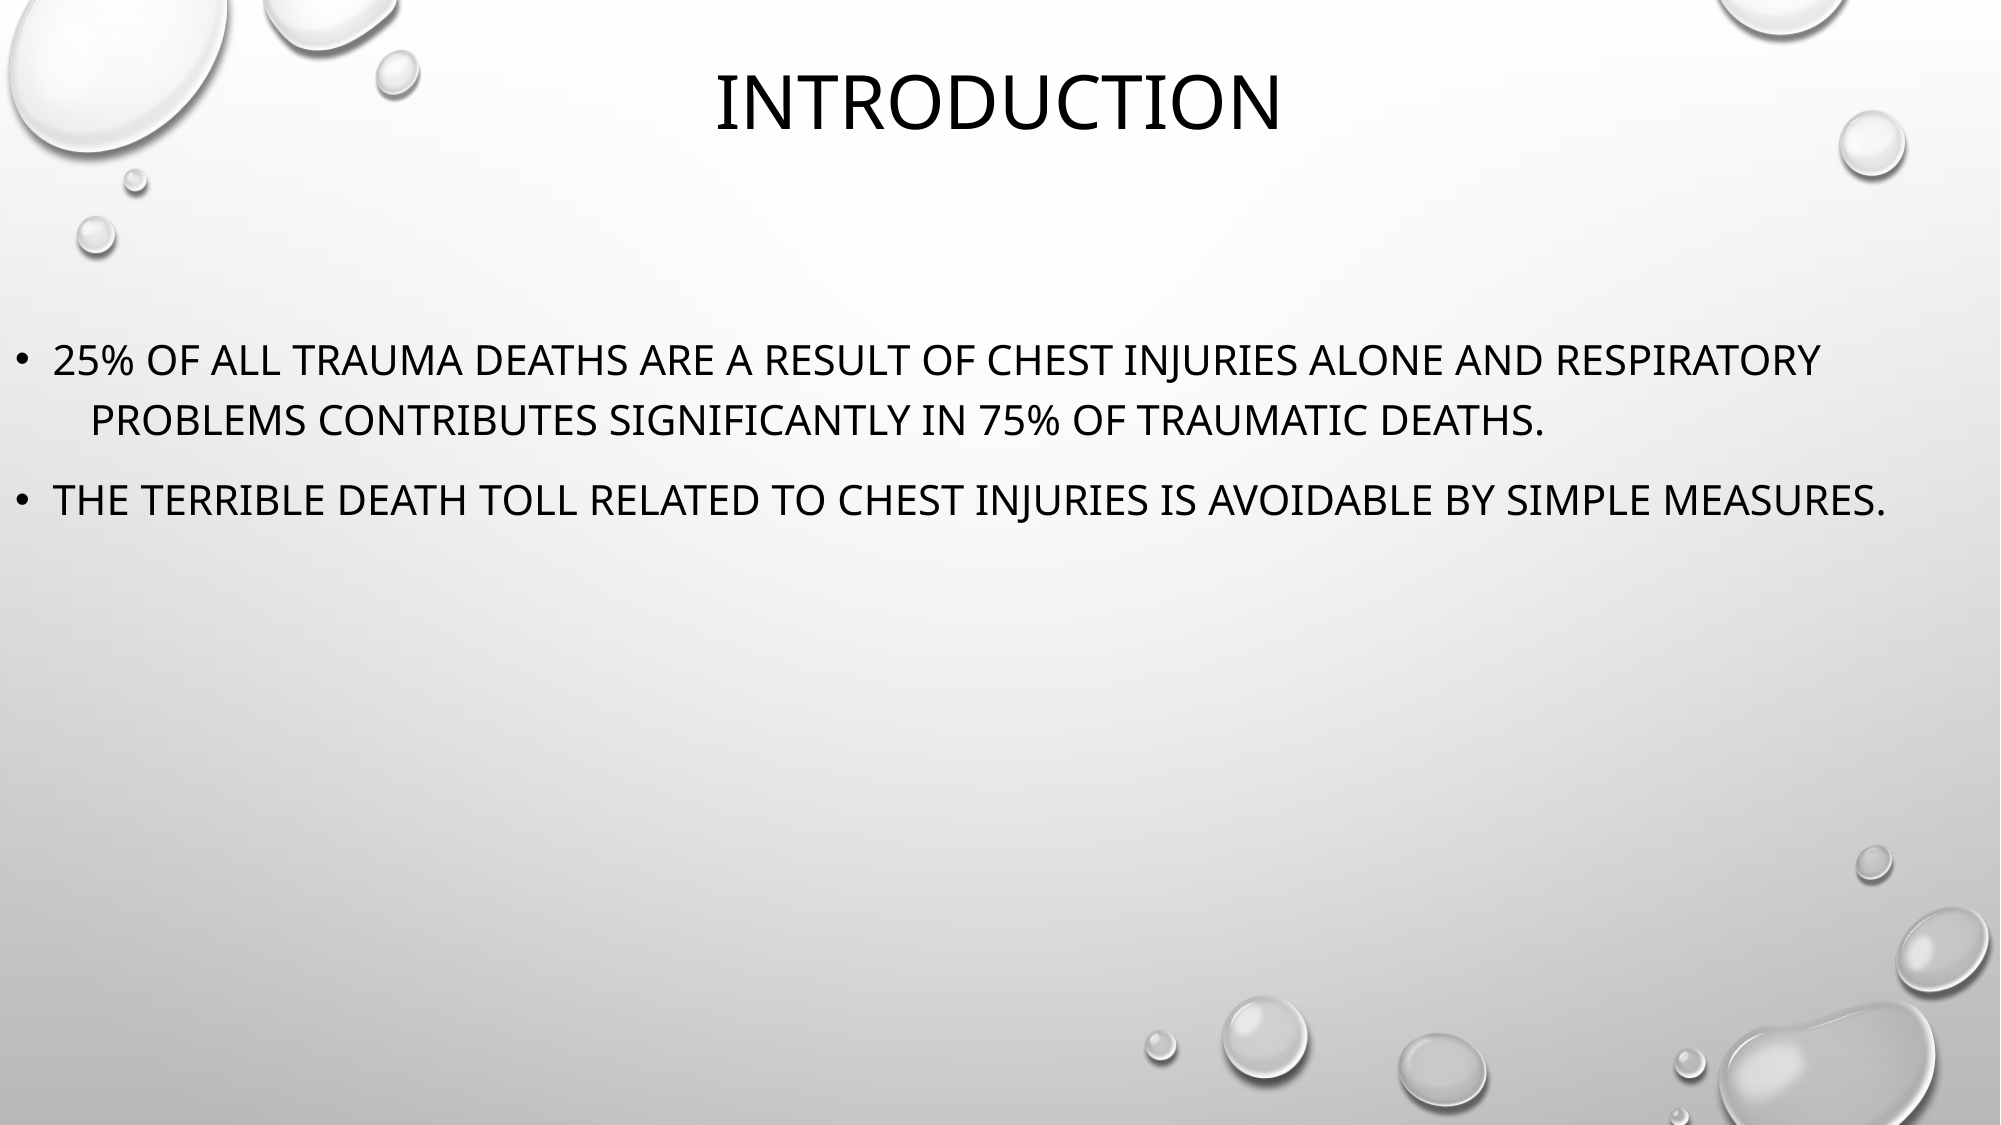

# INTRODUCTION
25% of all trauma deaths are a result of chest injuries alone and respiratory problems contributes significantly in 75% of traumatic deaths.
The terrible death toll related to chest injuries is avoidable by simple measures.